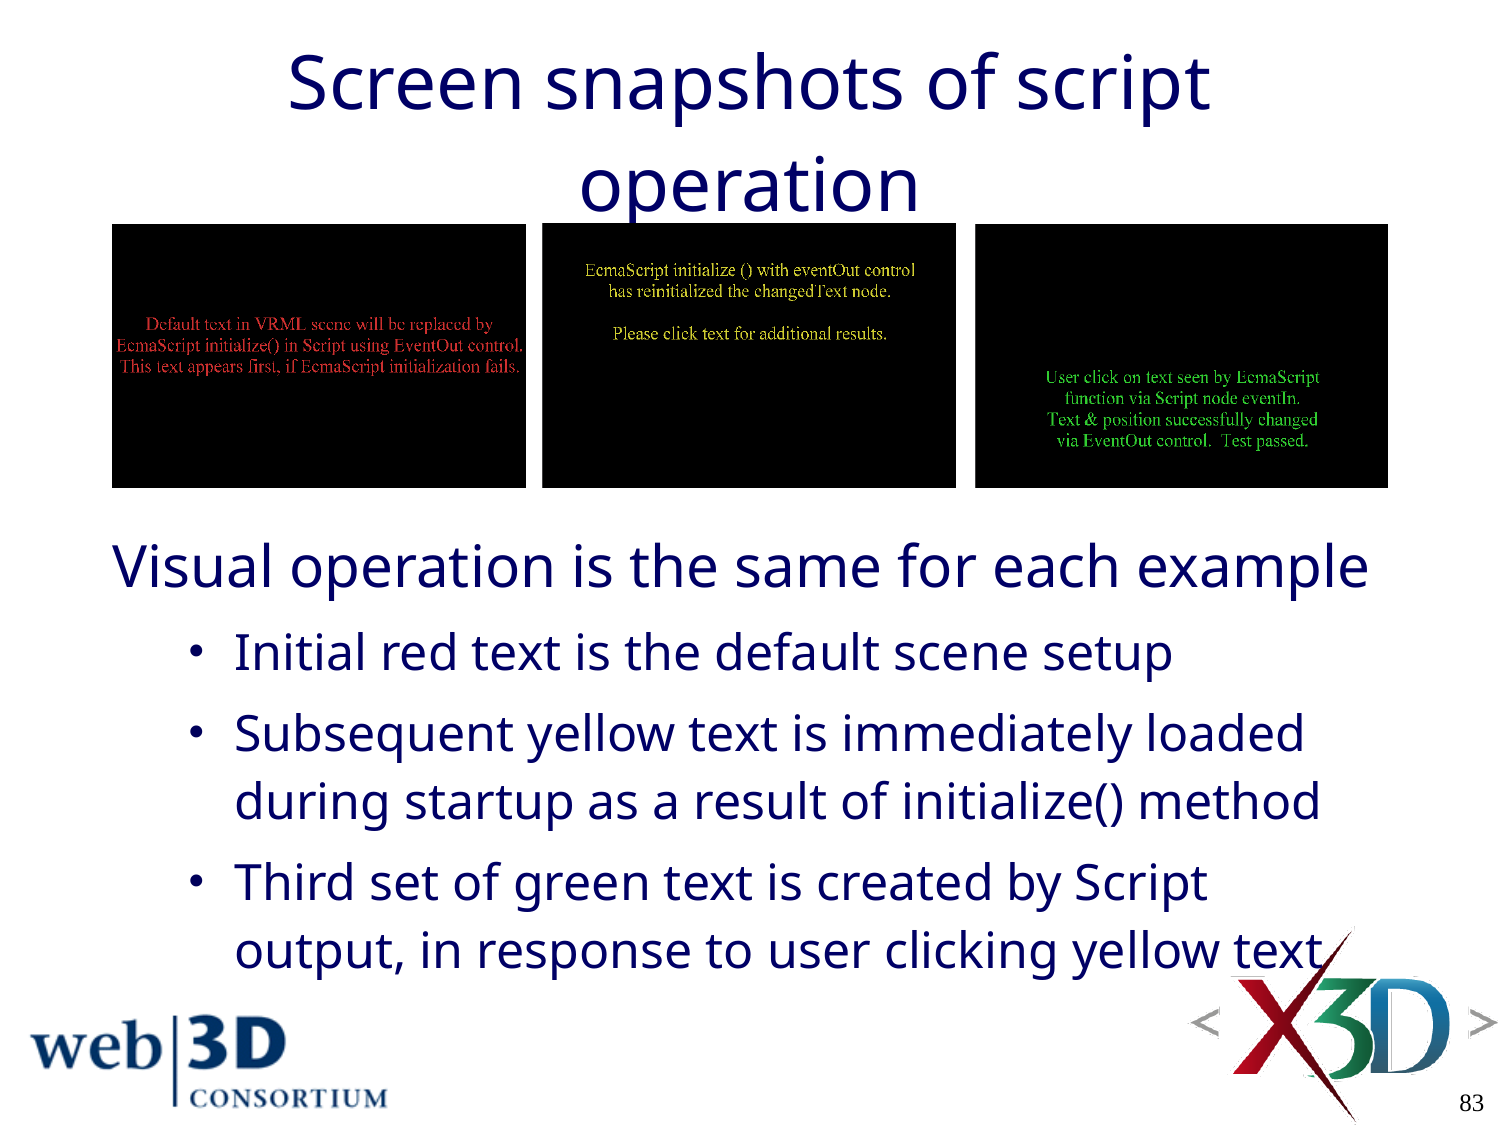

# Screen snapshots of script operation
Visual operation is the same for each example
Initial red text is the default scene setup
Subsequent yellow text is immediately loaded during startup as a result of initialize() method
Third set of green text is created by Script output, in response to user clicking yellow text